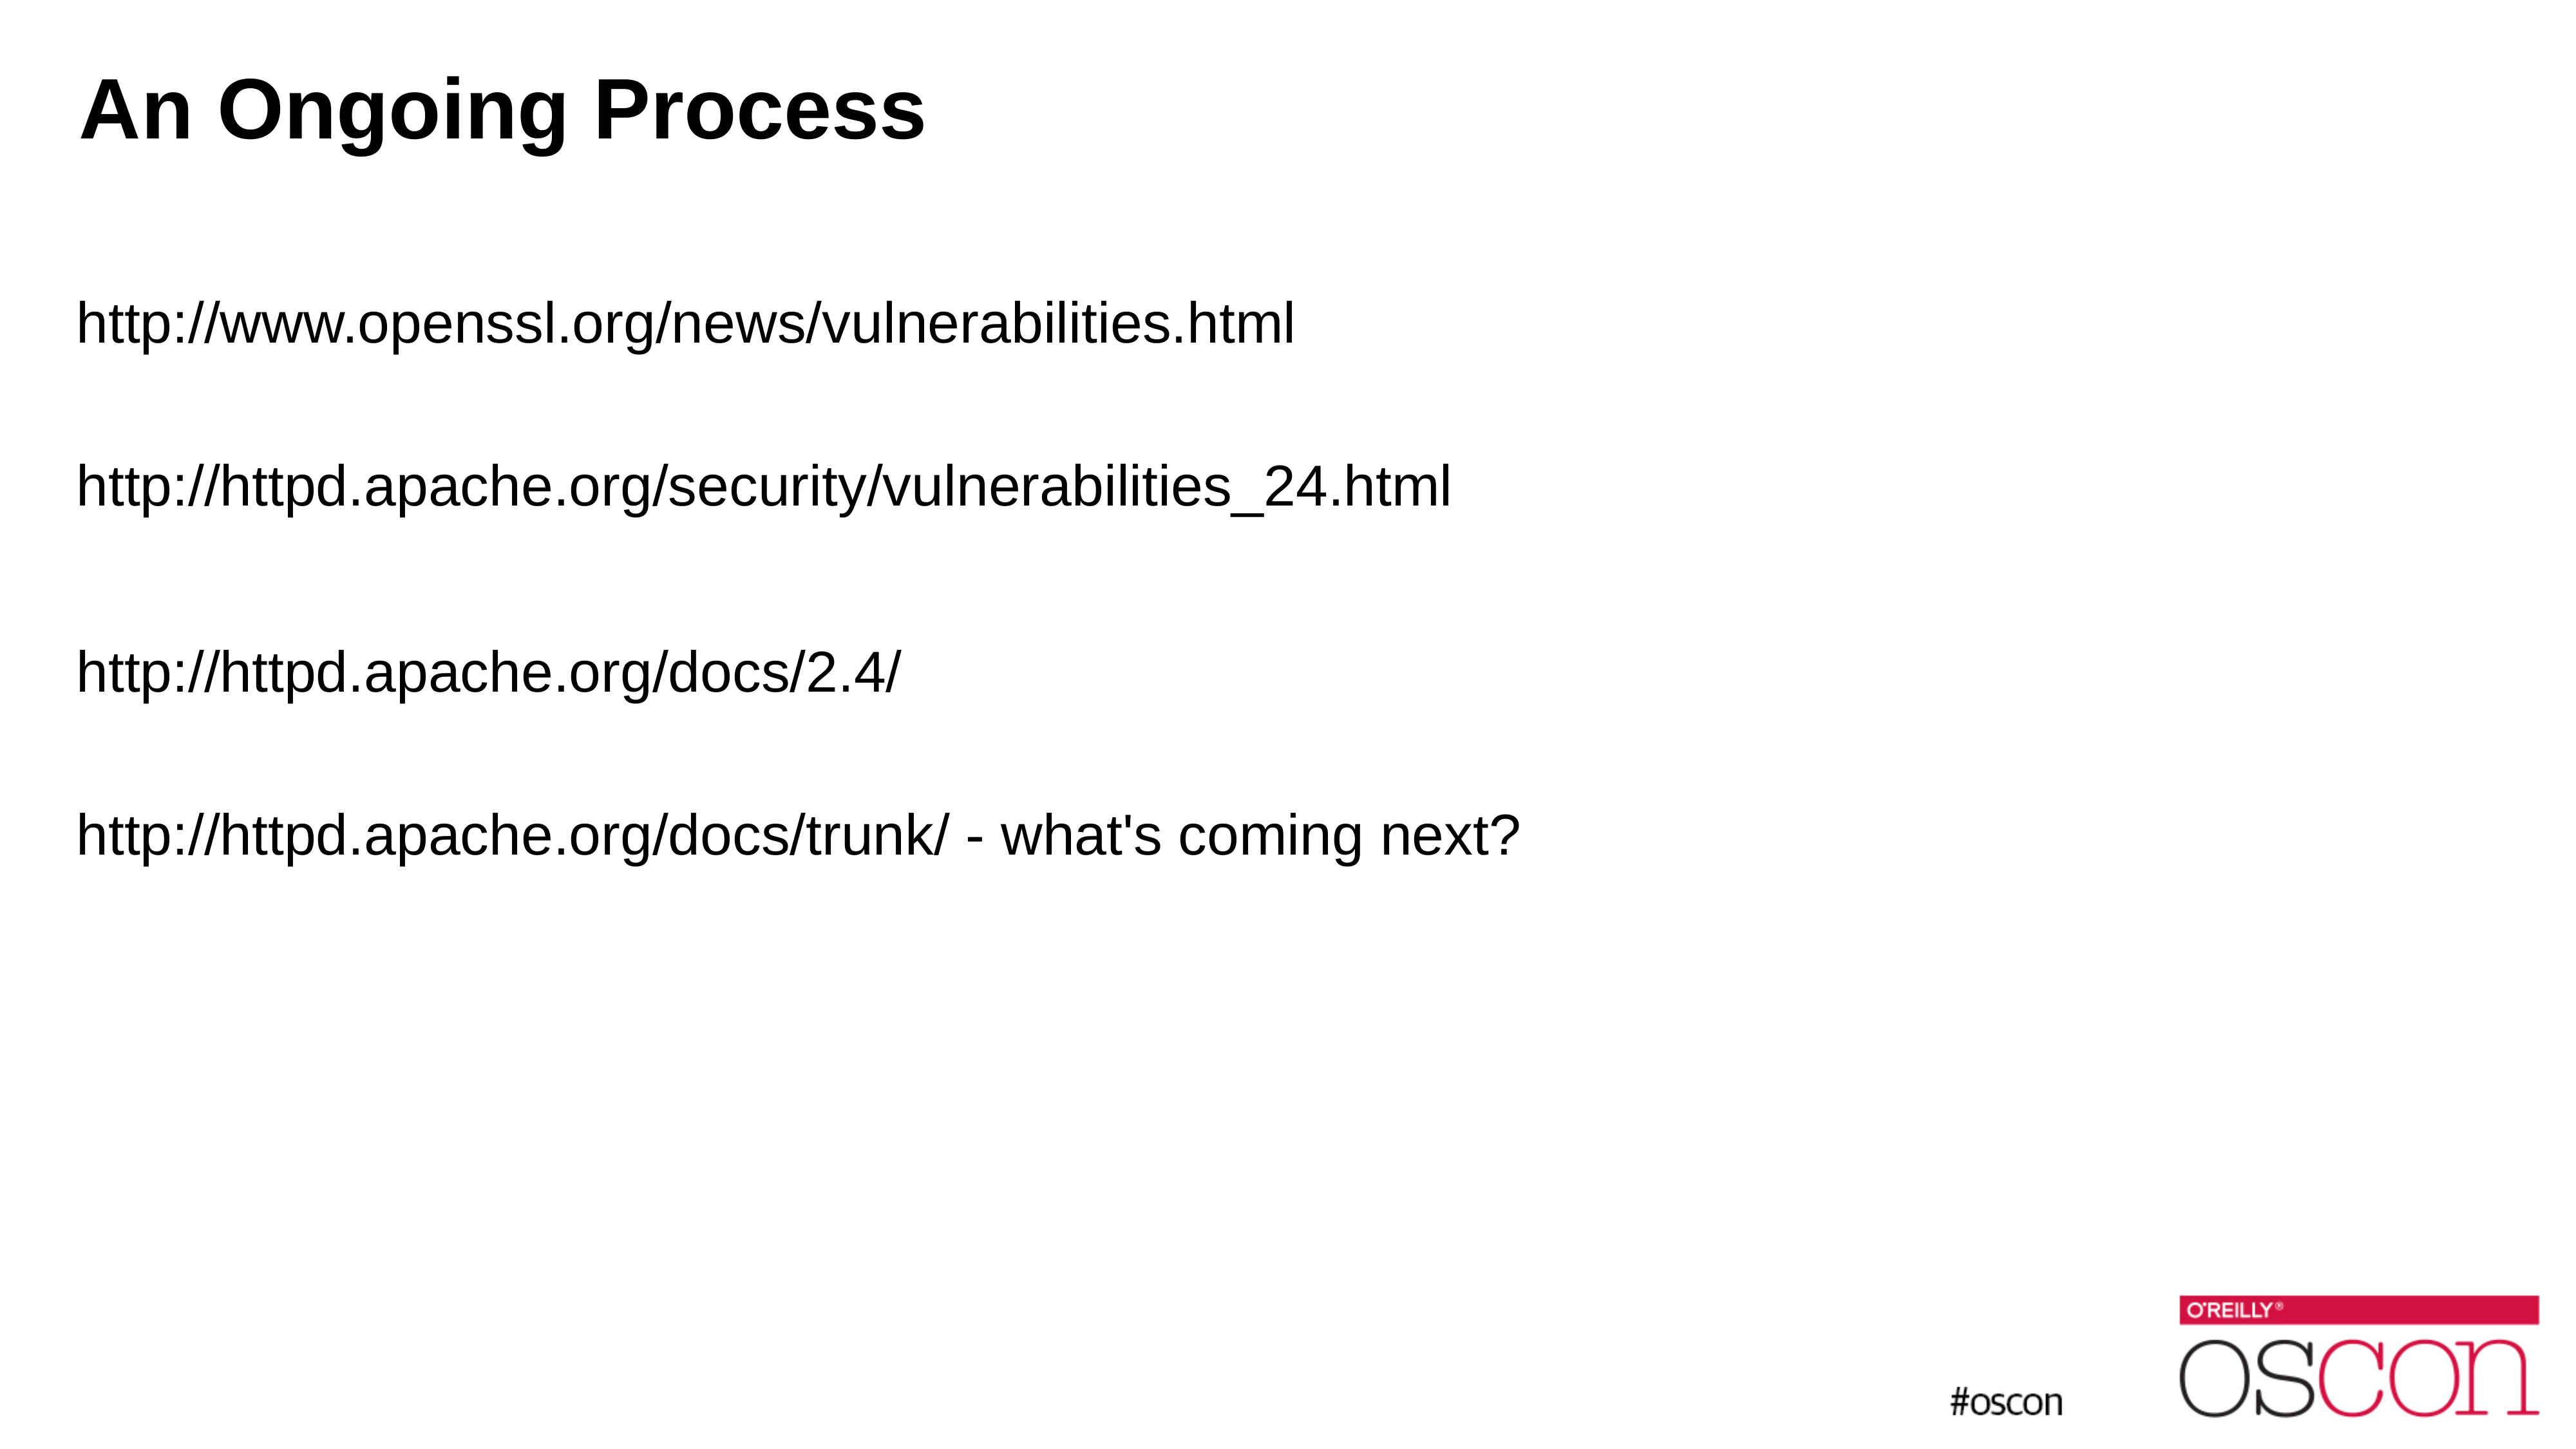

# An Ongoing Process
http://www.openssl.org/news/vulnerabilities.html
http://httpd.apache.org/security/vulnerabilities_24.html
http://httpd.apache.org/docs/2.4/
http://httpd.apache.org/docs/trunk/ - what's coming next?